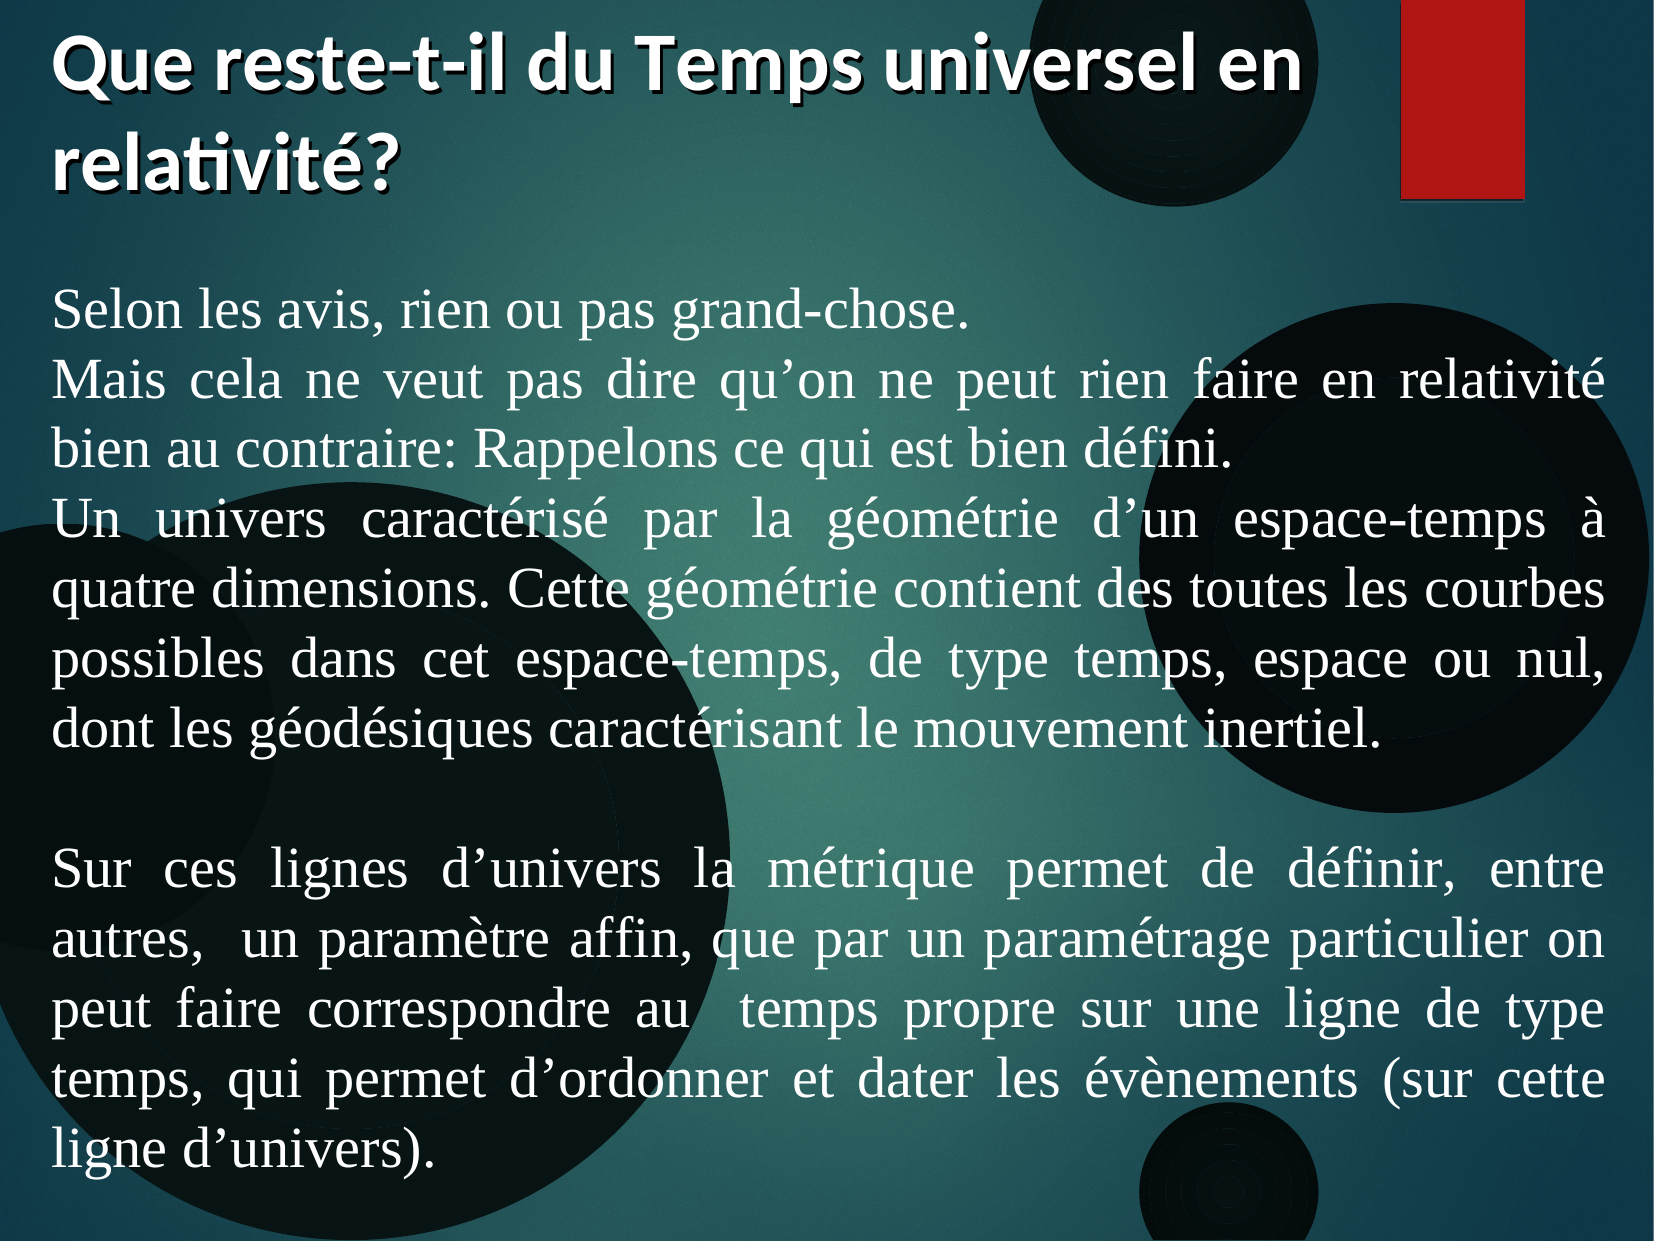

Que reste-t-il du Temps universel en relativité?
Selon les avis, rien ou pas grand-chose.
Mais cela ne veut pas dire qu’on ne peut rien faire en relativité bien au contraire: Rappelons ce qui est bien défini.
Un univers caractérisé par la géométrie d’un espace-temps à quatre dimensions. Cette géométrie contient des toutes les courbes possibles dans cet espace-temps, de type temps, espace ou nul, dont les géodésiques caractérisant le mouvement inertiel.
Sur ces lignes d’univers la métrique permet de définir, entre autres, un paramètre affin, que par un paramétrage particulier on peut faire correspondre au temps propre sur une ligne de type temps, qui permet d’ordonner et dater les évènements (sur cette ligne d’univers).
.